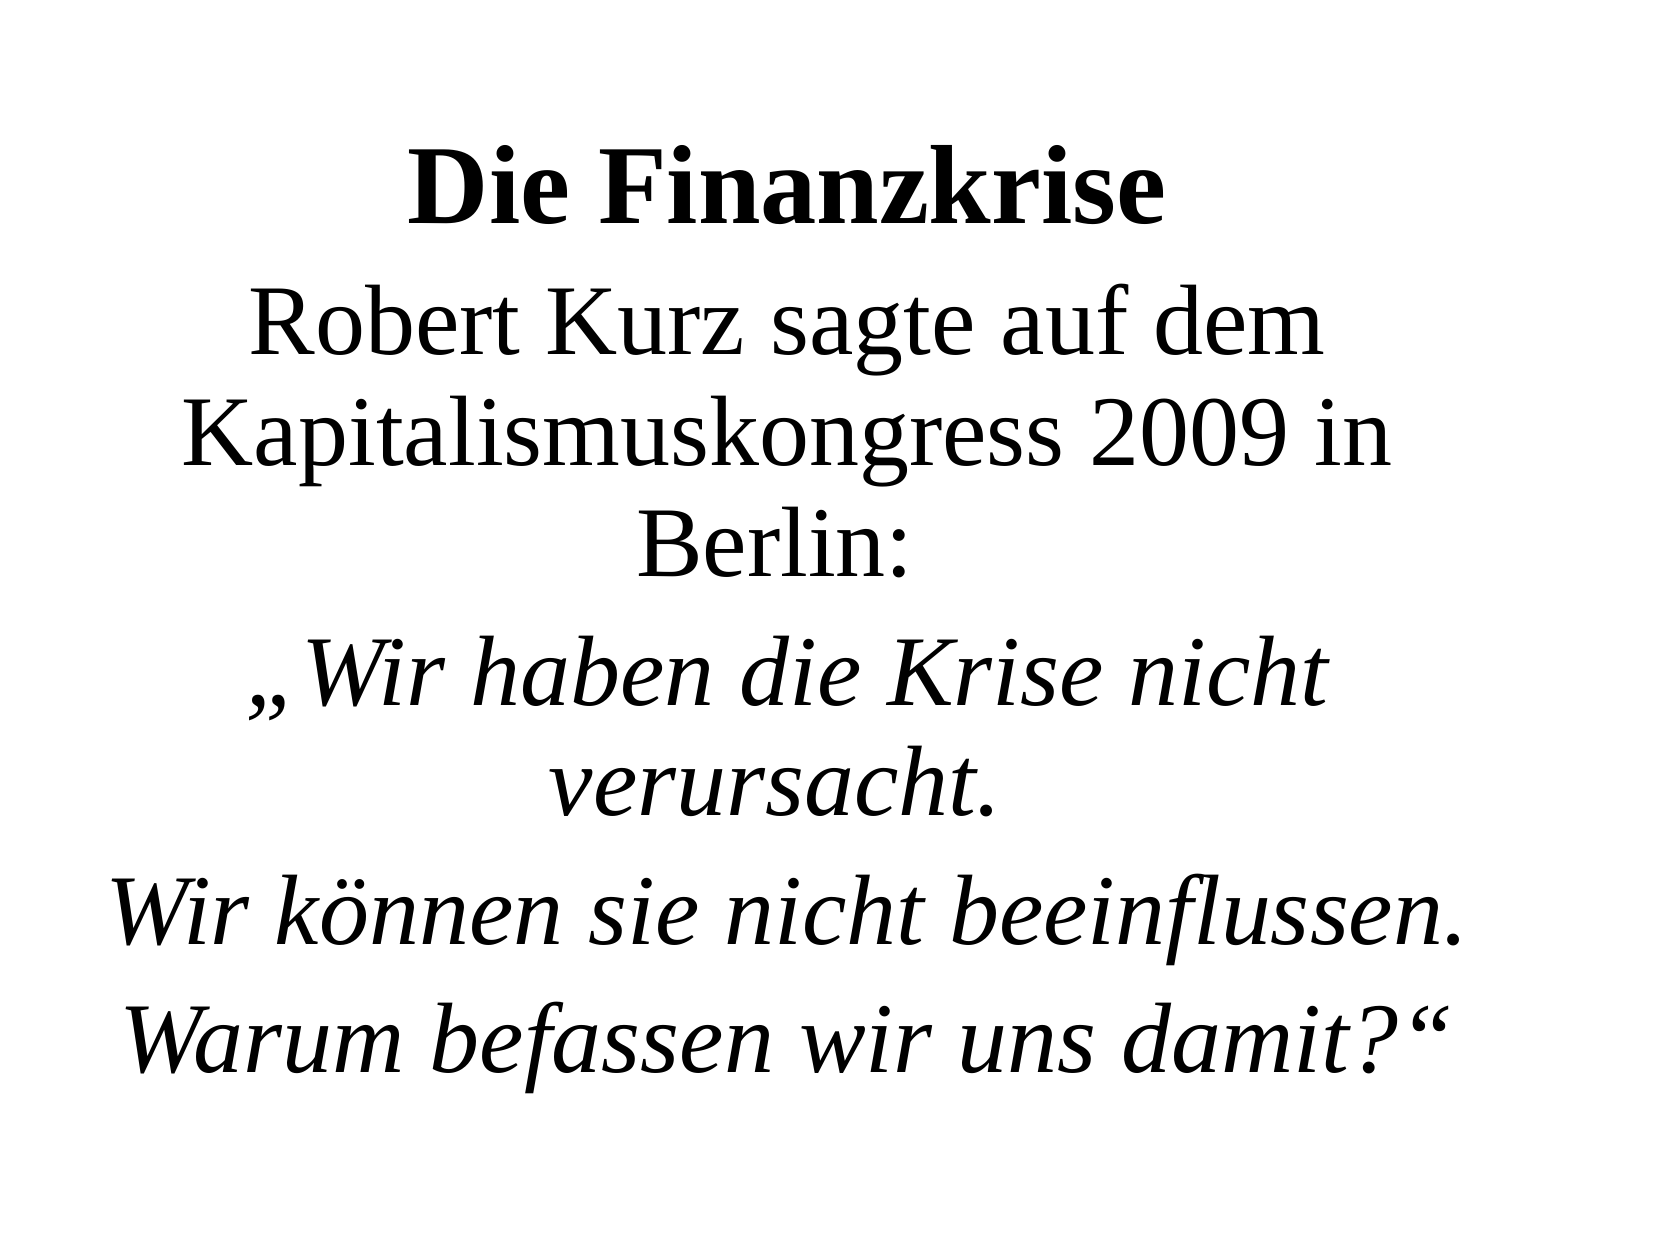

Die Finanzkrise
Robert Kurz sagte auf dem Kapitalismuskongress 2009 in Berlin:
„Wir haben die Krise nicht verursacht.
Wir können sie nicht beeinflussen.
Warum befassen wir uns damit?“